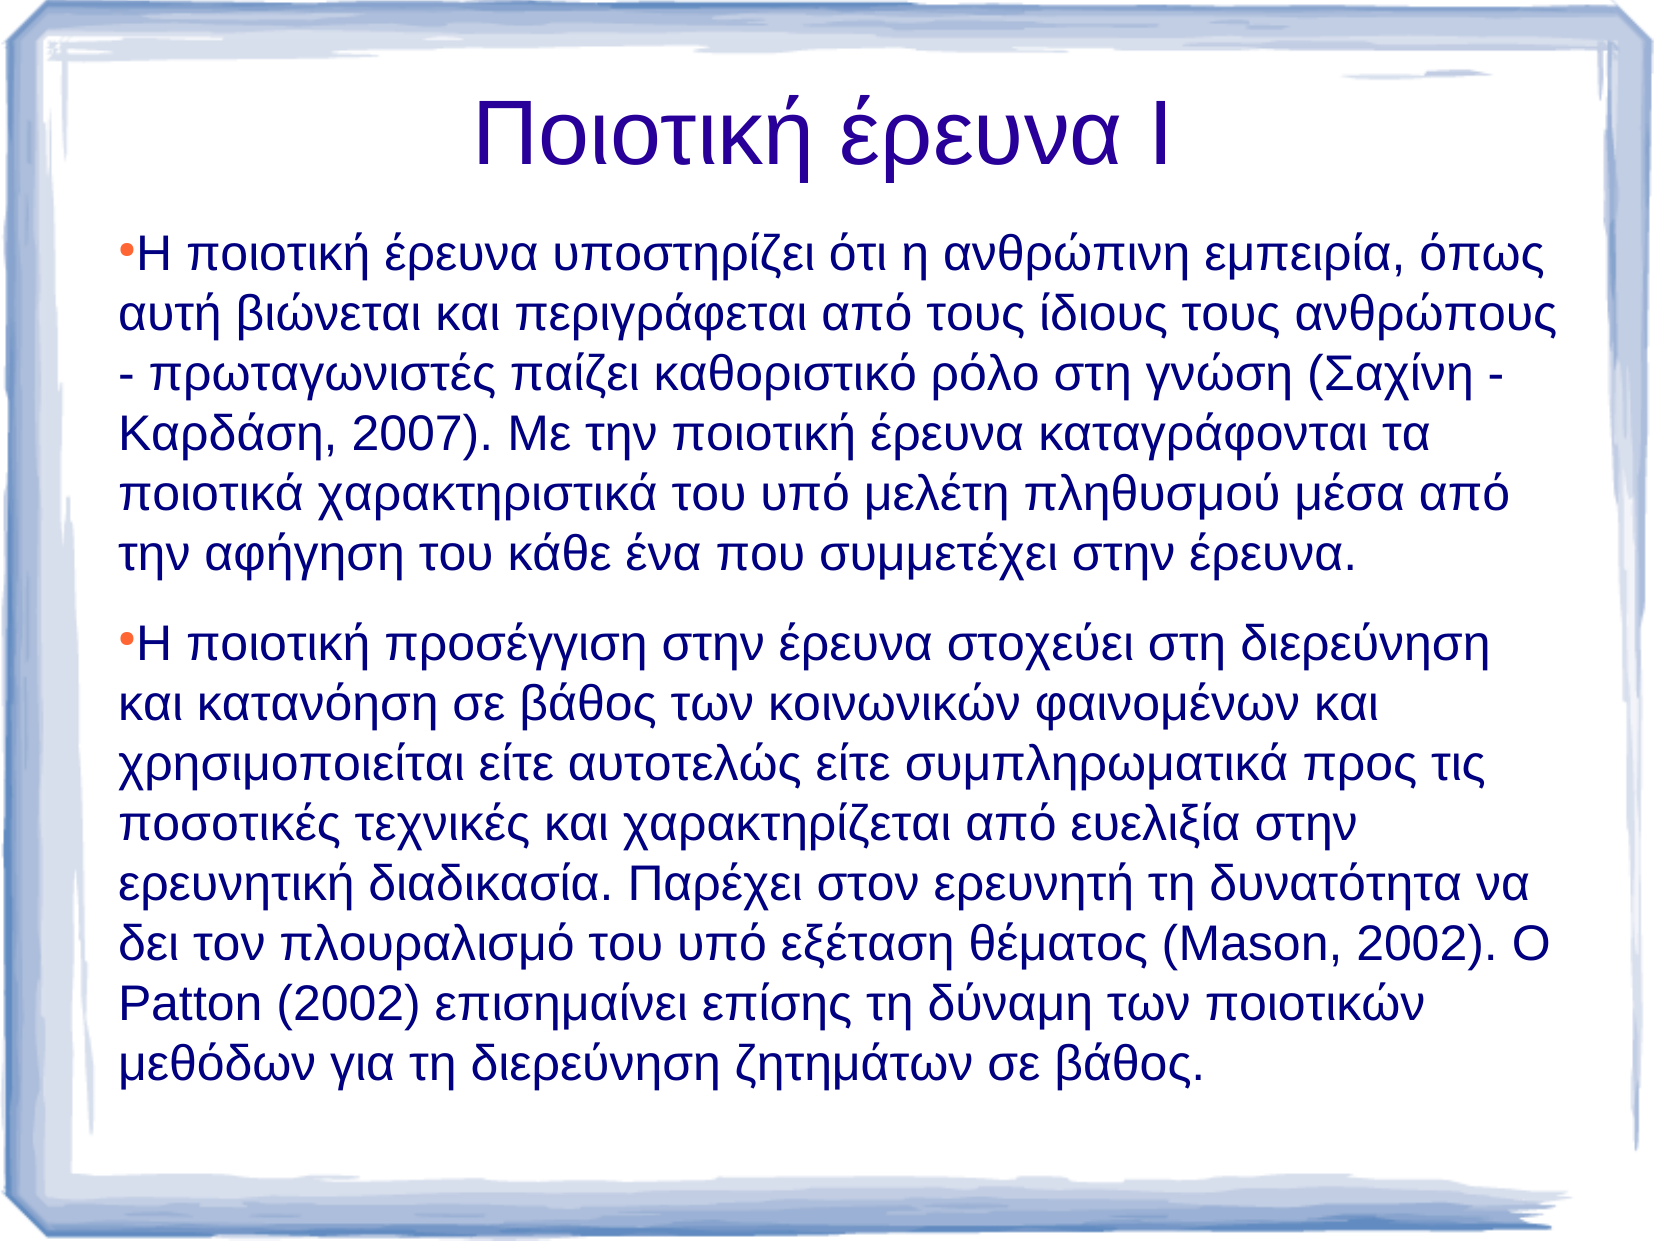

# Ποιοτική έρευνα Ι
Η ποιοτική έρευνα υποστηρίζει ότι η ανθρώπινη εμπειρία, όπως αυτή βιώνεται και περιγράφεται από τους ίδιους τους ανθρώπους - πρωταγωνιστές παίζει καθοριστικό ρόλο στη γνώση (Σαχίνη - Καρδάση, 2007). Με την ποιοτική έρευνα καταγράφονται τα ποιοτικά χαρακτηριστικά του υπό μελέτη πληθυσμού μέσα από την αφήγηση του κάθε ένα που συμμετέχει στην έρευνα.
Η ποιοτική προσέγγιση στην έρευνα στοχεύει στη διερεύνηση και κατανόηση σε βάθος των κοινωνικών φαινομένων και χρησιμοποιείται είτε αυτοτελώς είτε συμπληρωματικά προς τις ποσοτικές τεχνικές και χαρακτηρίζεται από ευελιξία στην ερευνητική διαδικασία. Παρέχει στον ερευνητή τη δυνατότητα να δει τον πλουραλισμό του υπό εξέταση θέματος (Mason, 2002). Ο Patton (2002) επισημαίνει επίσης τη δύναμη των ποιοτικών μεθόδων για τη διερεύνηση ζητημάτων σε βάθος.